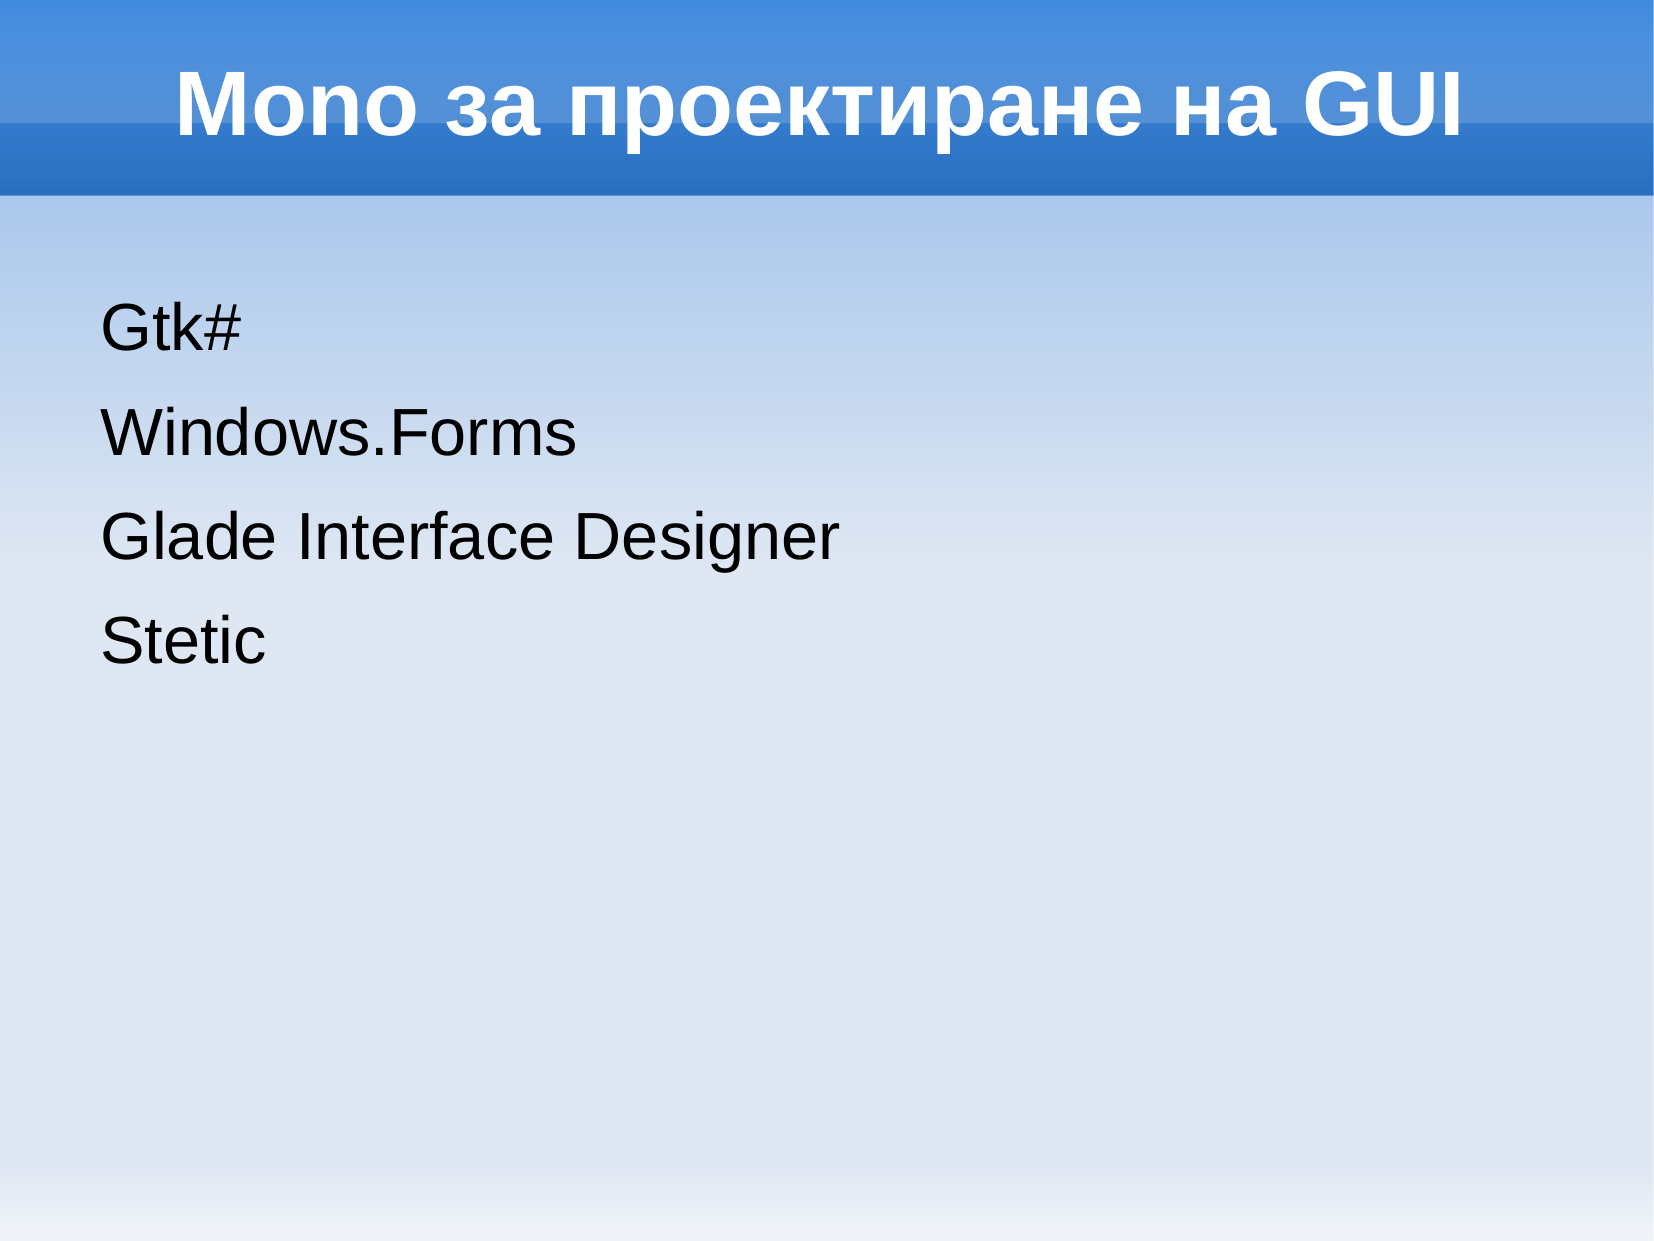

# Mono за проектиране на GUI
Gtk#
Windows.Forms
Glade Interface Designer
Stetic